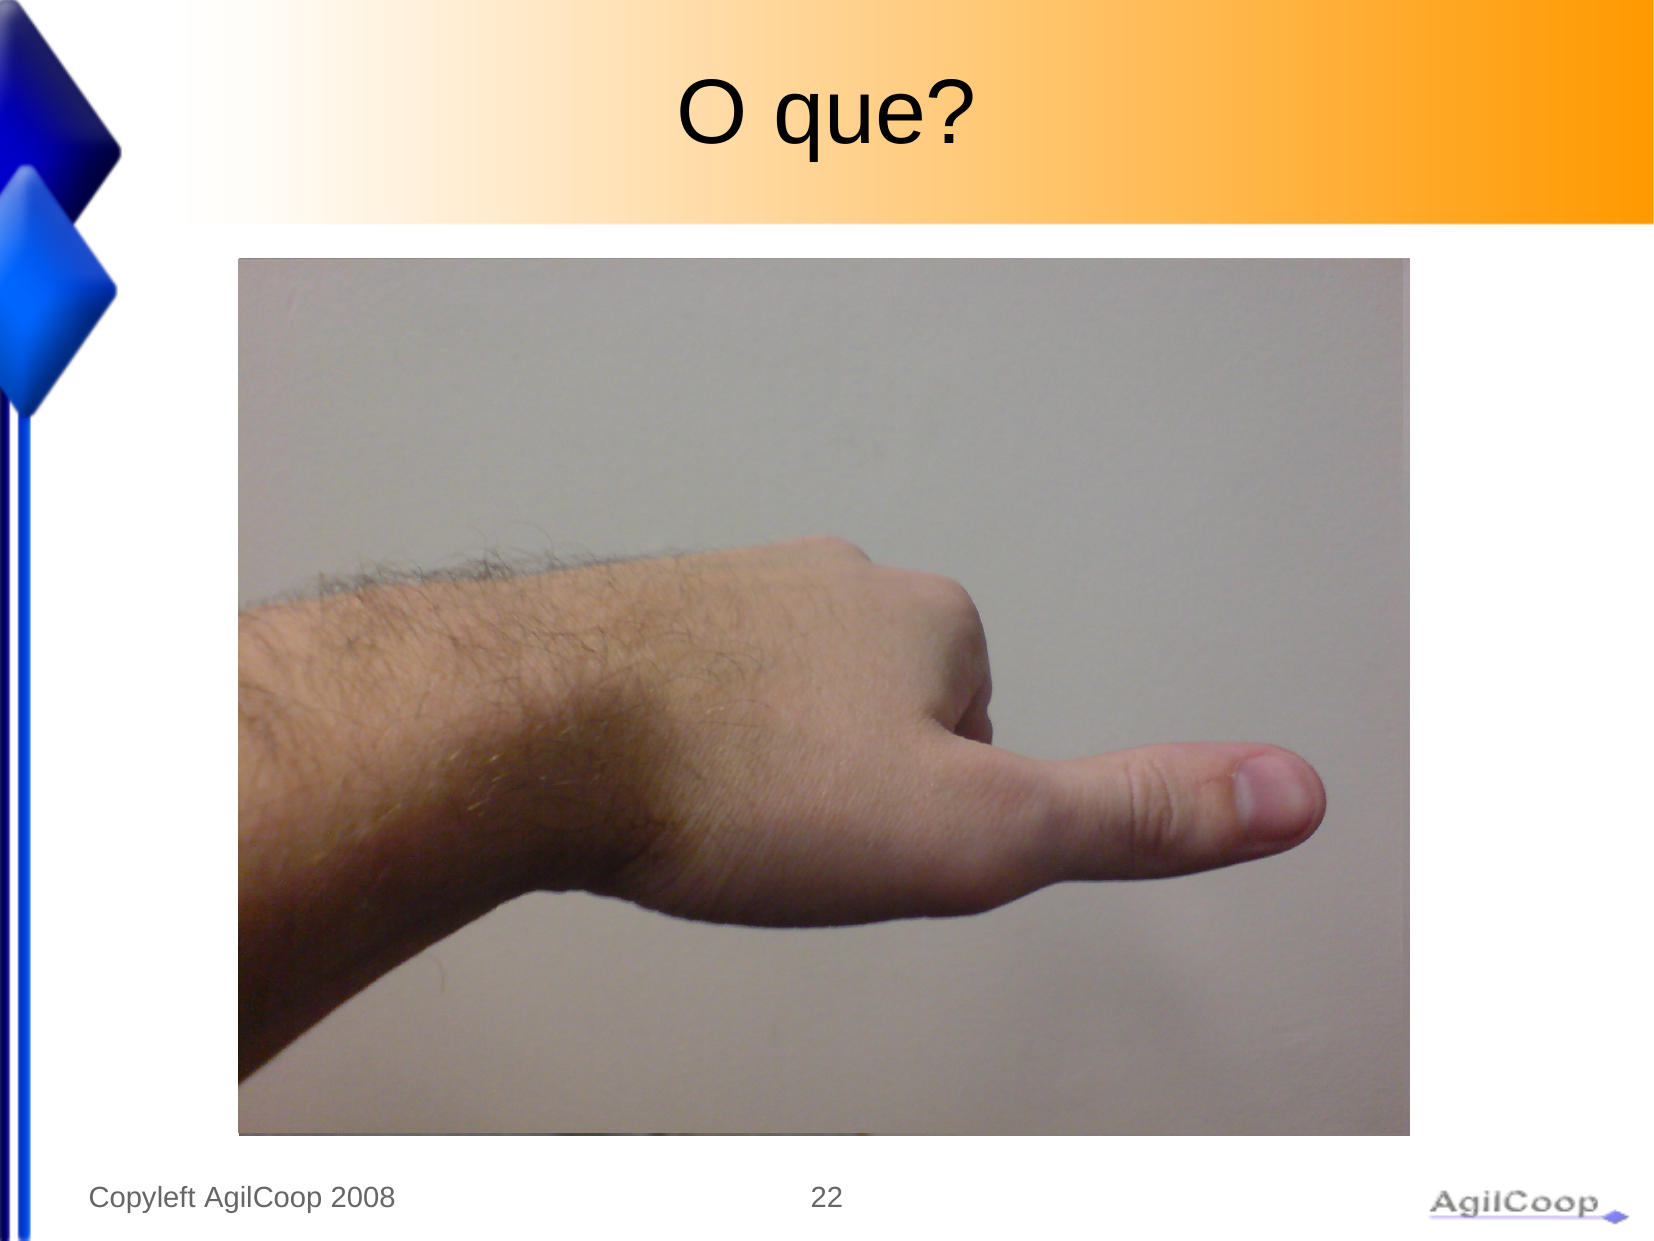

# O que?
Copyleft AgilCoop 2008
22